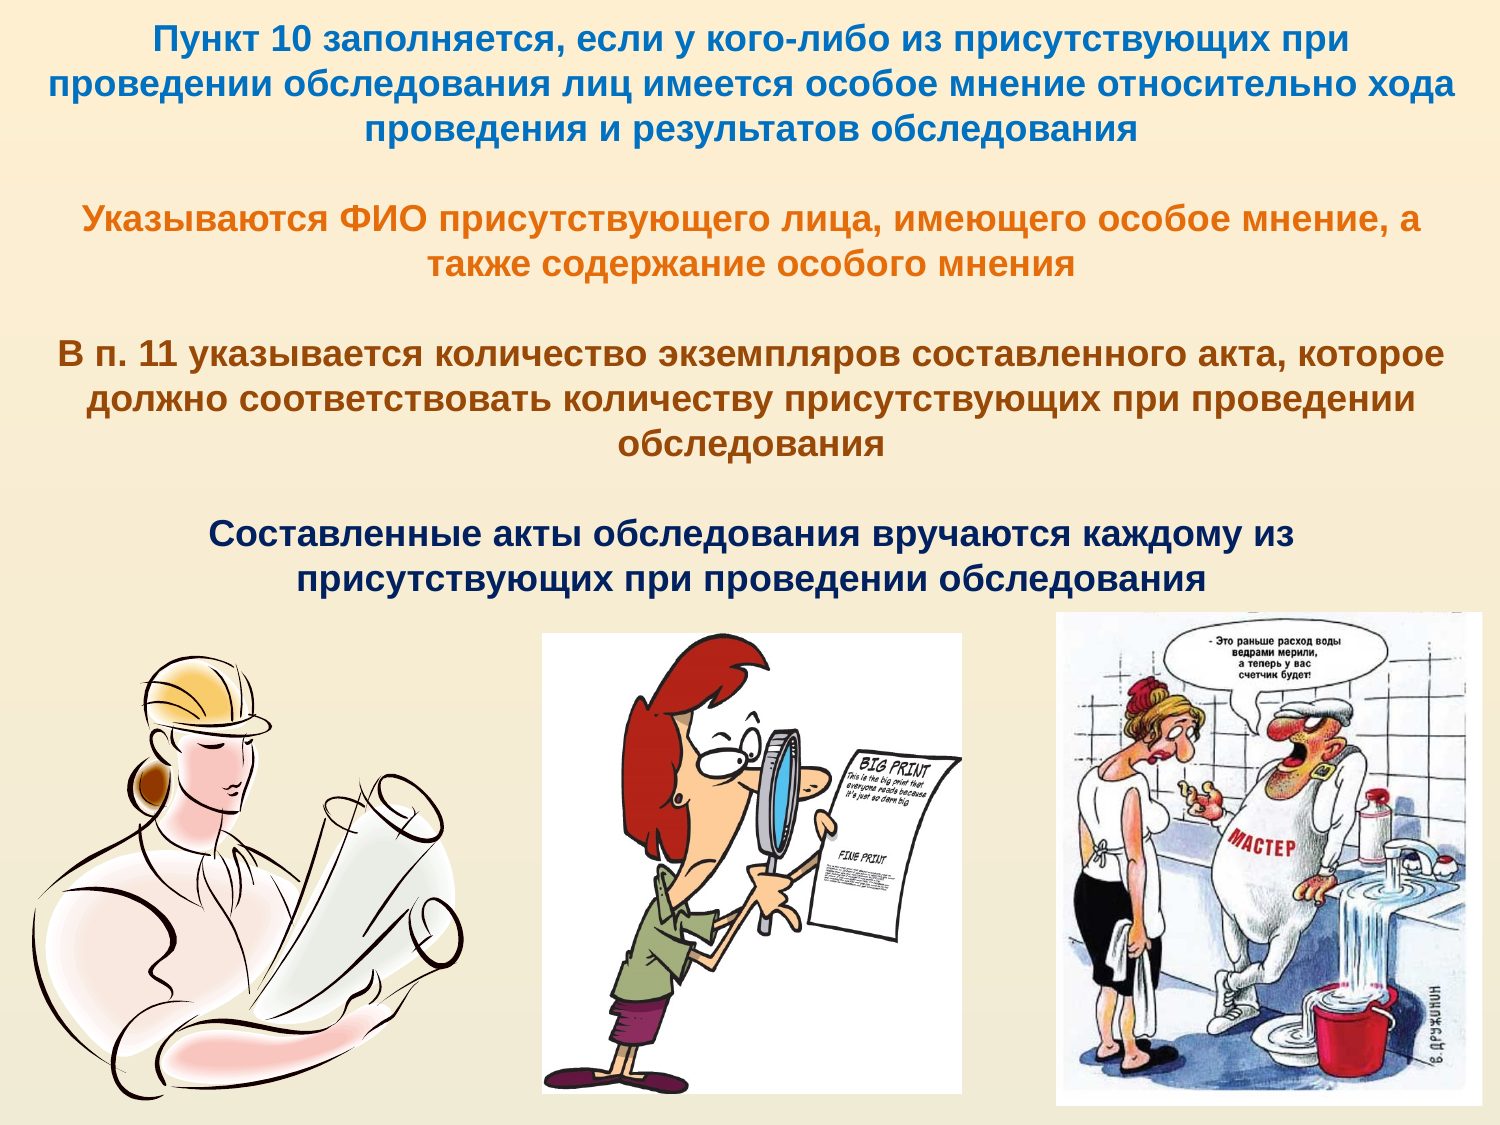

Пункт 10 заполняется, если у кого-либо из присутствующих при проведении обследования лиц имеется особое мнение относительно хода проведения и результатов обследования
Указываются ФИО присутствующего лица, имеющего особое мнение, а также содержание особого мнения
В п. 11 указывается количество экземпляров составленного акта, которое должно соответствовать количеству присутствующих при проведении обследования
Составленные акты обследования вручаются каждому из присутствующих при проведении обследования